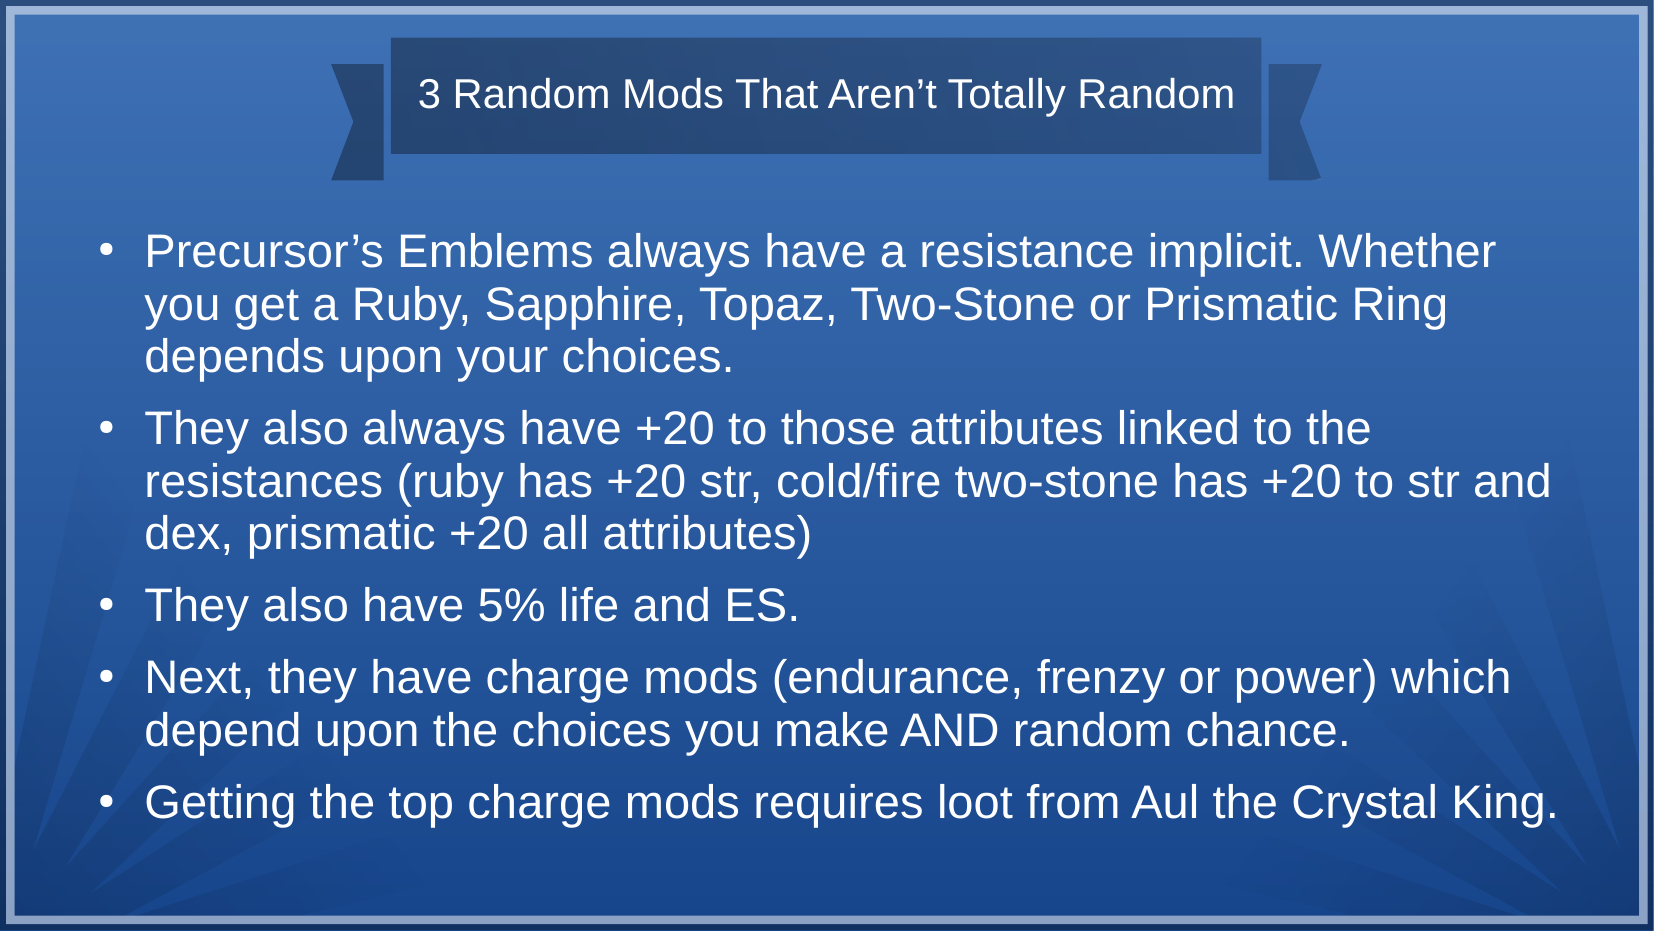

# 3 Random Mods That Aren’t Totally Random
Precursor’s Emblems always have a resistance implicit. Whether you get a Ruby, Sapphire, Topaz, Two-Stone or Prismatic Ring depends upon your choices.
They also always have +20 to those attributes linked to the resistances (ruby has +20 str, cold/fire two-stone has +20 to str and dex, prismatic +20 all attributes)
They also have 5% life and ES.
Next, they have charge mods (endurance, frenzy or power) which depend upon the choices you make AND random chance.
Getting the top charge mods requires loot from Aul the Crystal King.